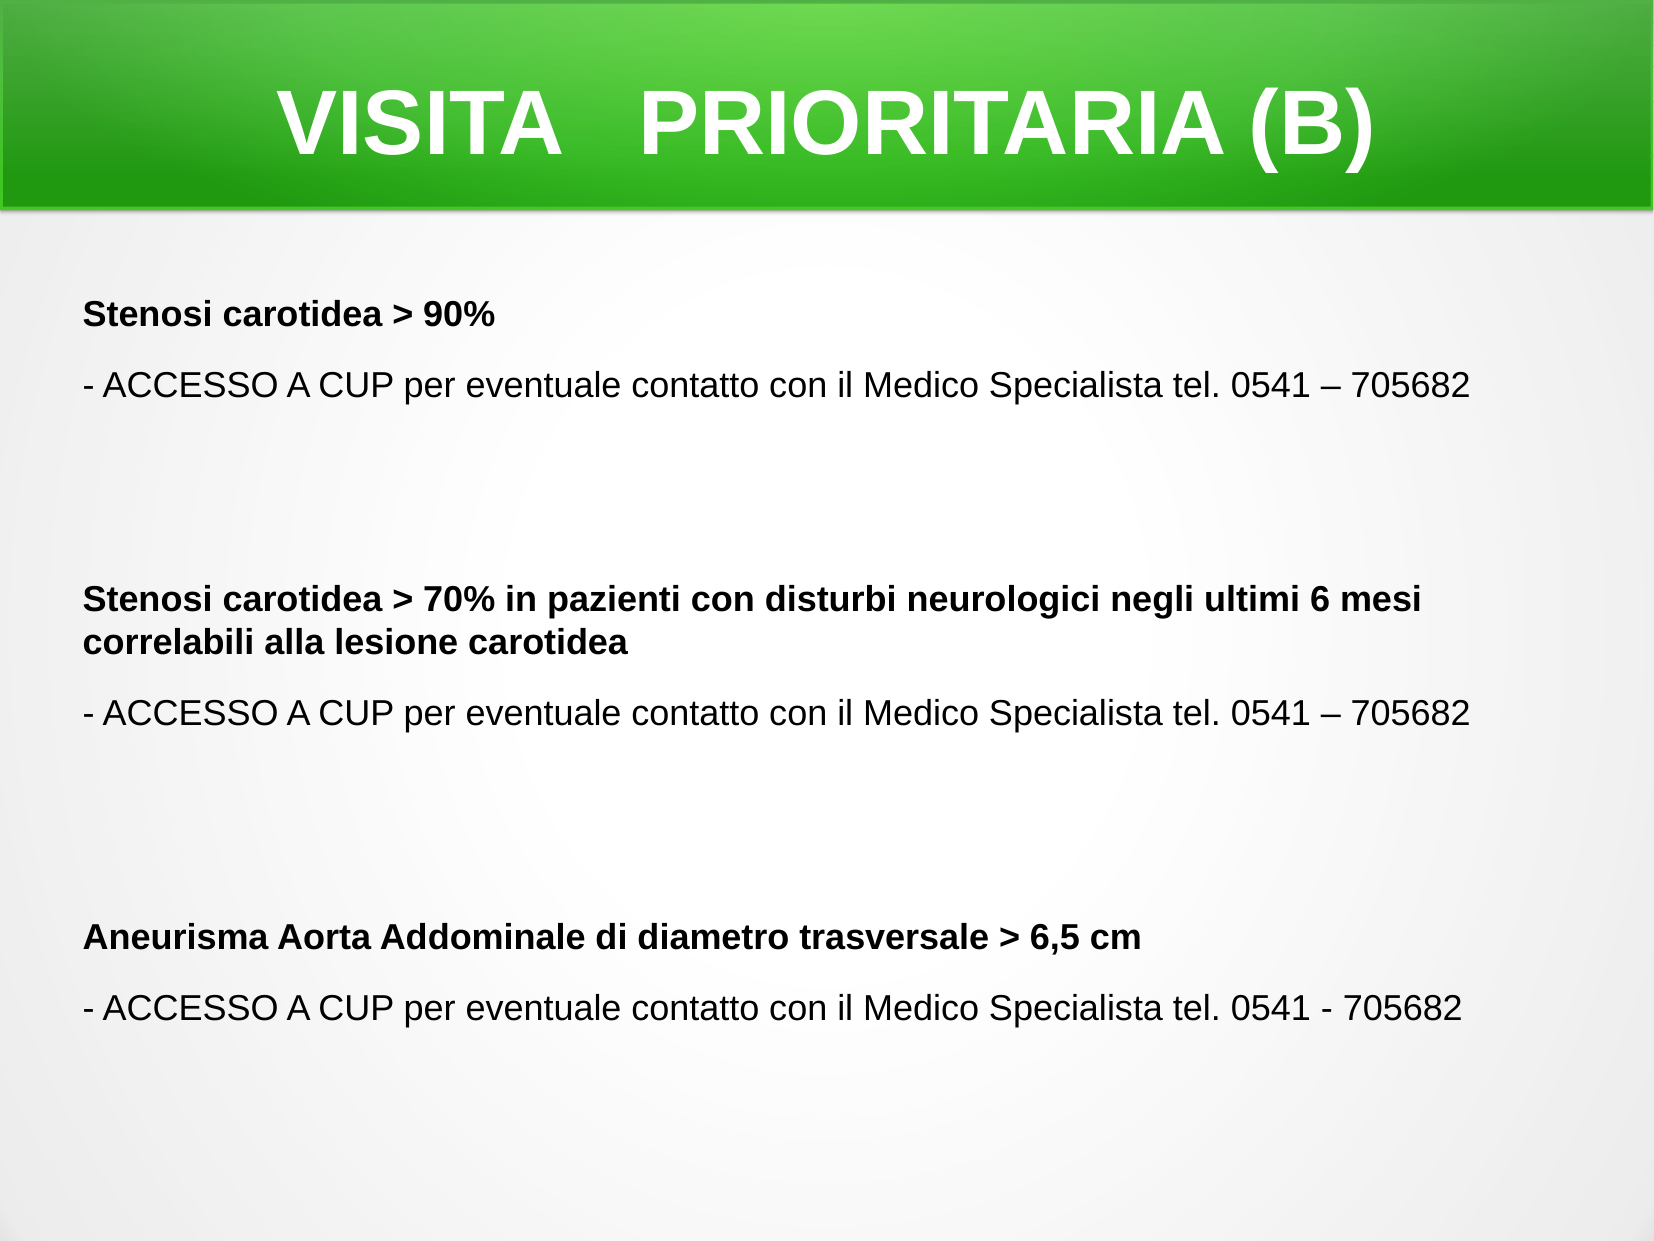

# VISITA PRIORITARIA (B)
Stenosi carotidea > 90%
- ACCESSO A CUP per eventuale contatto con il Medico Specialista tel. 0541 – 705682
Stenosi carotidea > 70% in pazienti con disturbi neurologici negli ultimi 6 mesi correlabili alla lesione carotidea
- ACCESSO A CUP per eventuale contatto con il Medico Specialista tel. 0541 – 705682
Aneurisma Aorta Addominale di diametro trasversale > 6,5 cm
- ACCESSO A CUP per eventuale contatto con il Medico Specialista tel. 0541 - 705682